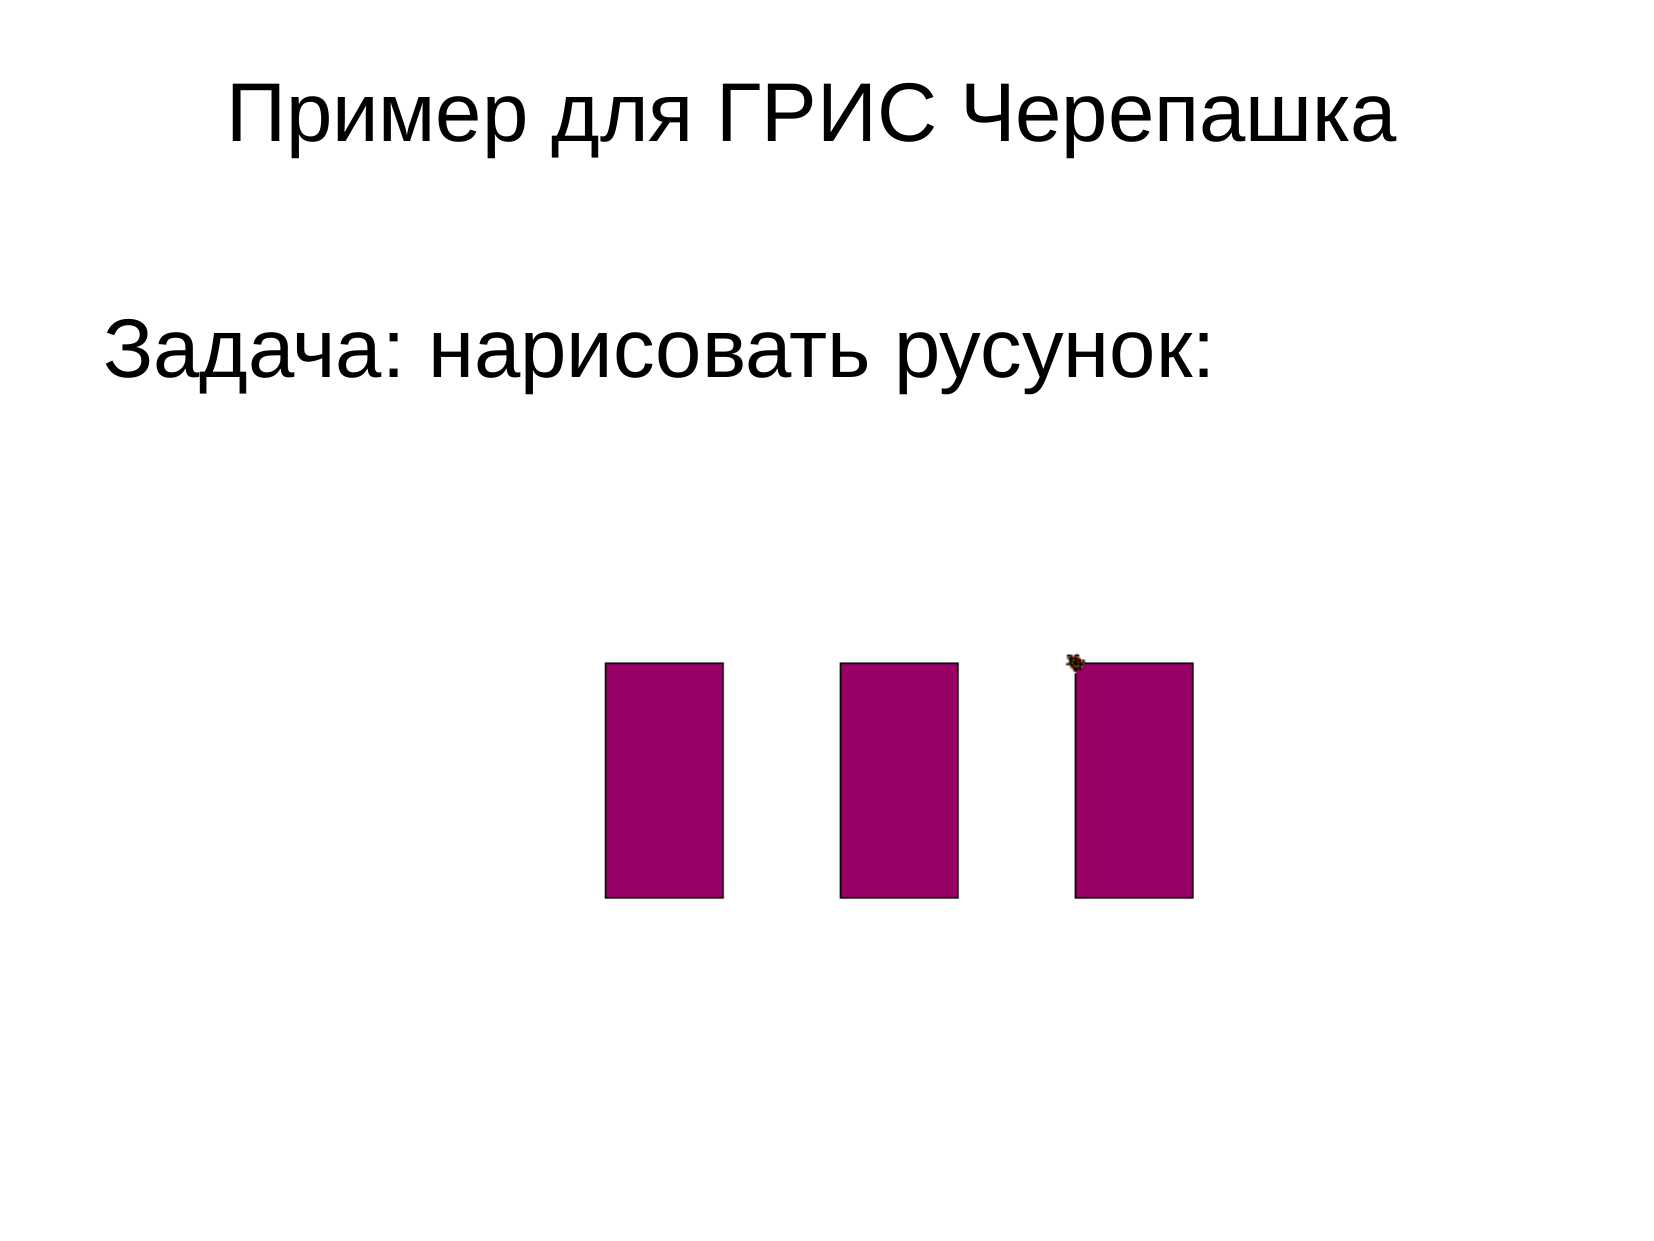

Пример для ГРИС Черепашка
Задача: нарисовать русунок: